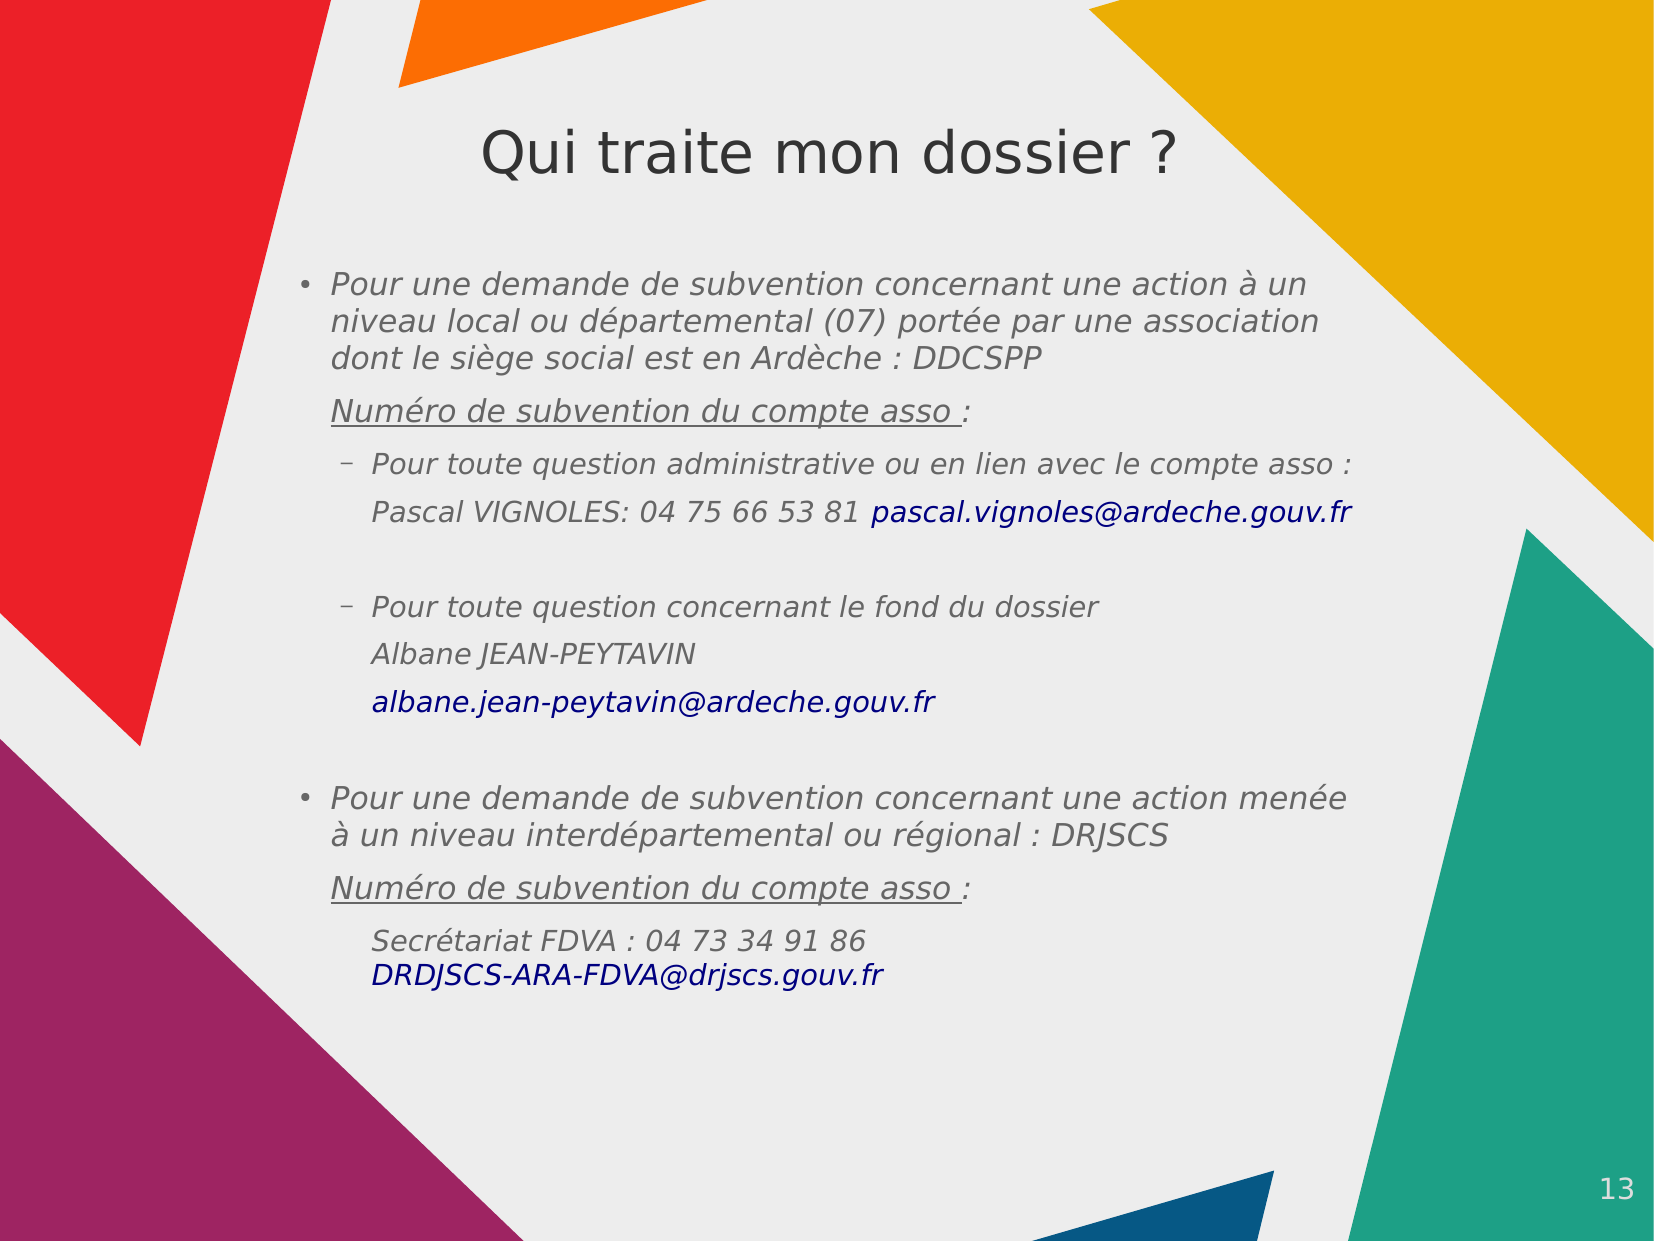

# Qui traite mon dossier ?
Pour une demande de subvention concernant une action à un niveau local ou départemental (07) portée par une association dont le siège social est en Ardèche : DDCSPP
Numéro de subvention du compte asso :
Pour toute question administrative ou en lien avec le compte asso :
Pascal VIGNOLES: 04 75 66 53 81 pascal.vignoles@ardeche.gouv.fr
Pour toute question concernant le fond du dossier
Albane JEAN-PEYTAVIN
albane.jean-peytavin@ardeche.gouv.fr
Pour une demande de subvention concernant une action menée à un niveau interdépartemental ou régional : DRJSCS
Numéro de subvention du compte asso :
Secrétariat FDVA : 04 73 34 91 86
DRDJSCS-ARA-FDVA@drjscs.gouv.fr
13